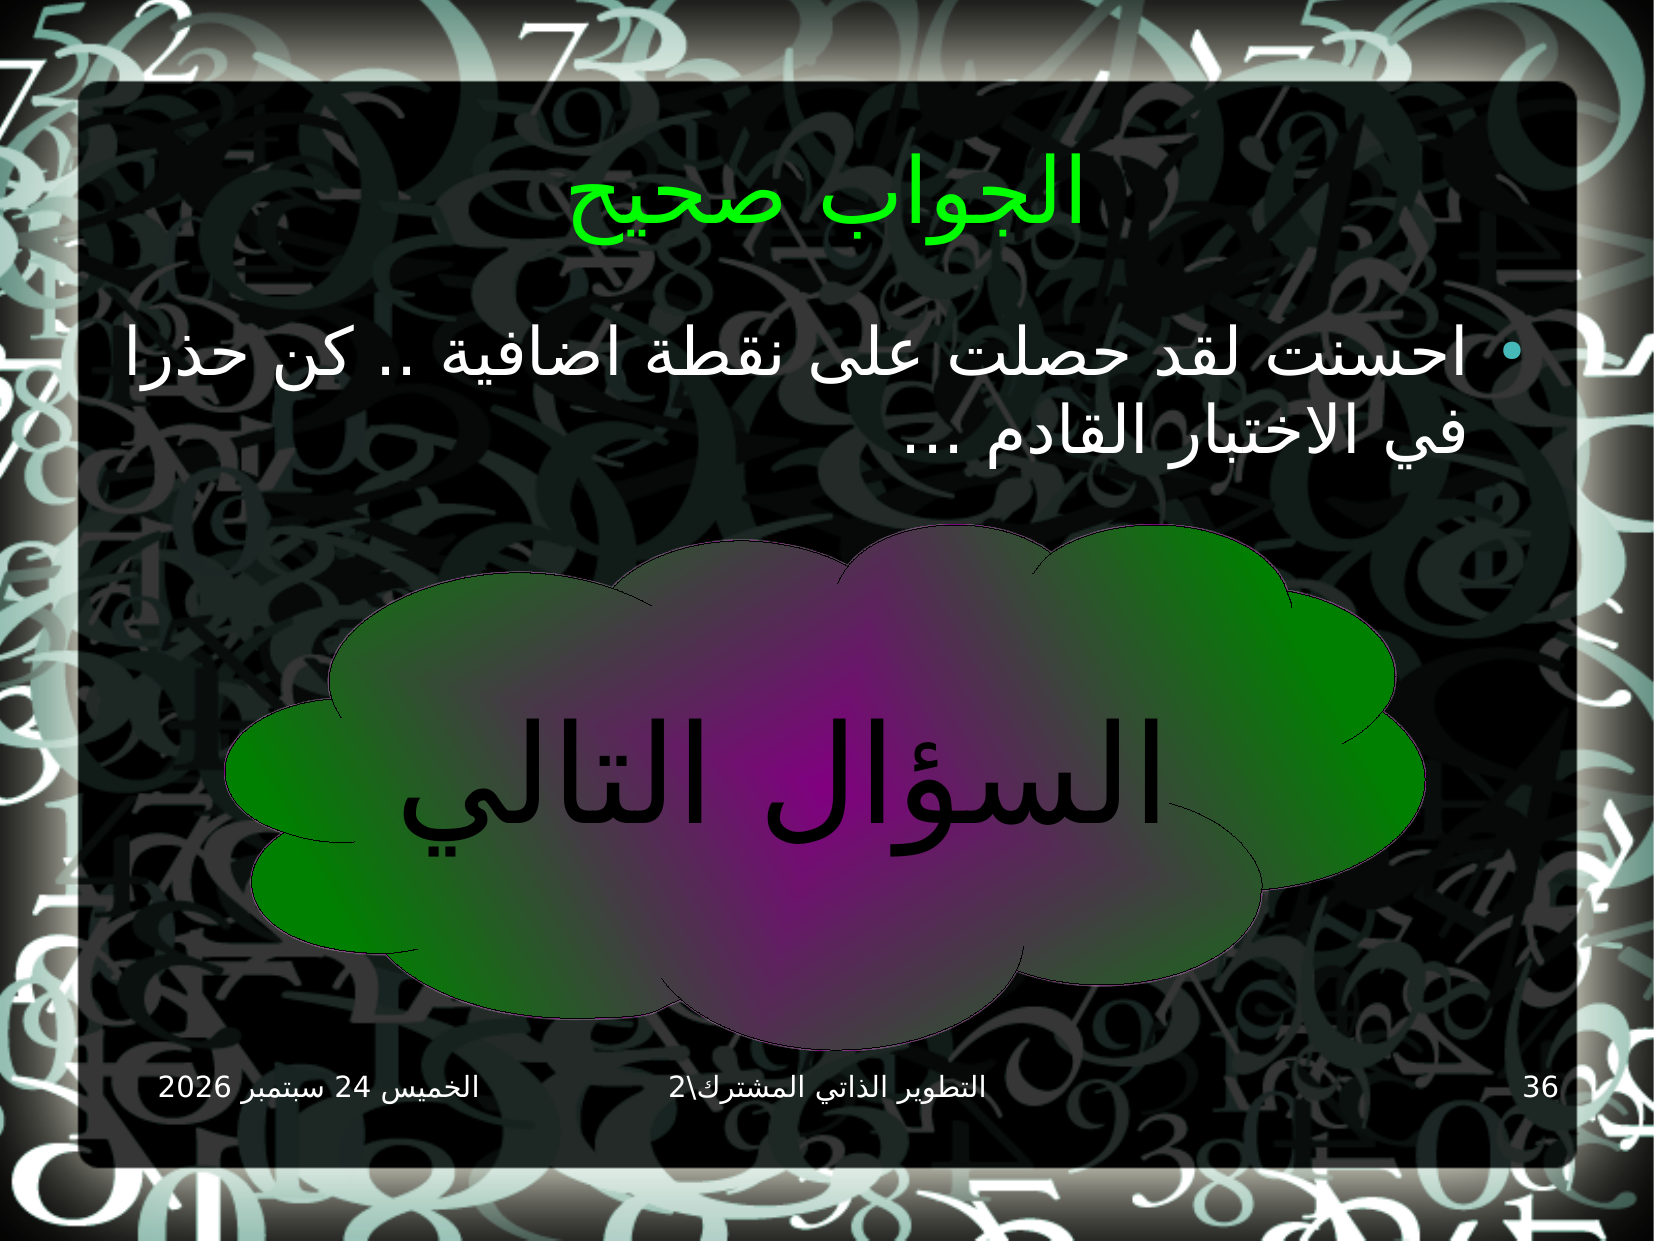

# الجواب صحيح
احسنت لقد حصلت على نقطة اضافية .. كن حذرا في الاختبار القادم ...
السؤال التالي
التطوير الذاتي المشترك\2
36